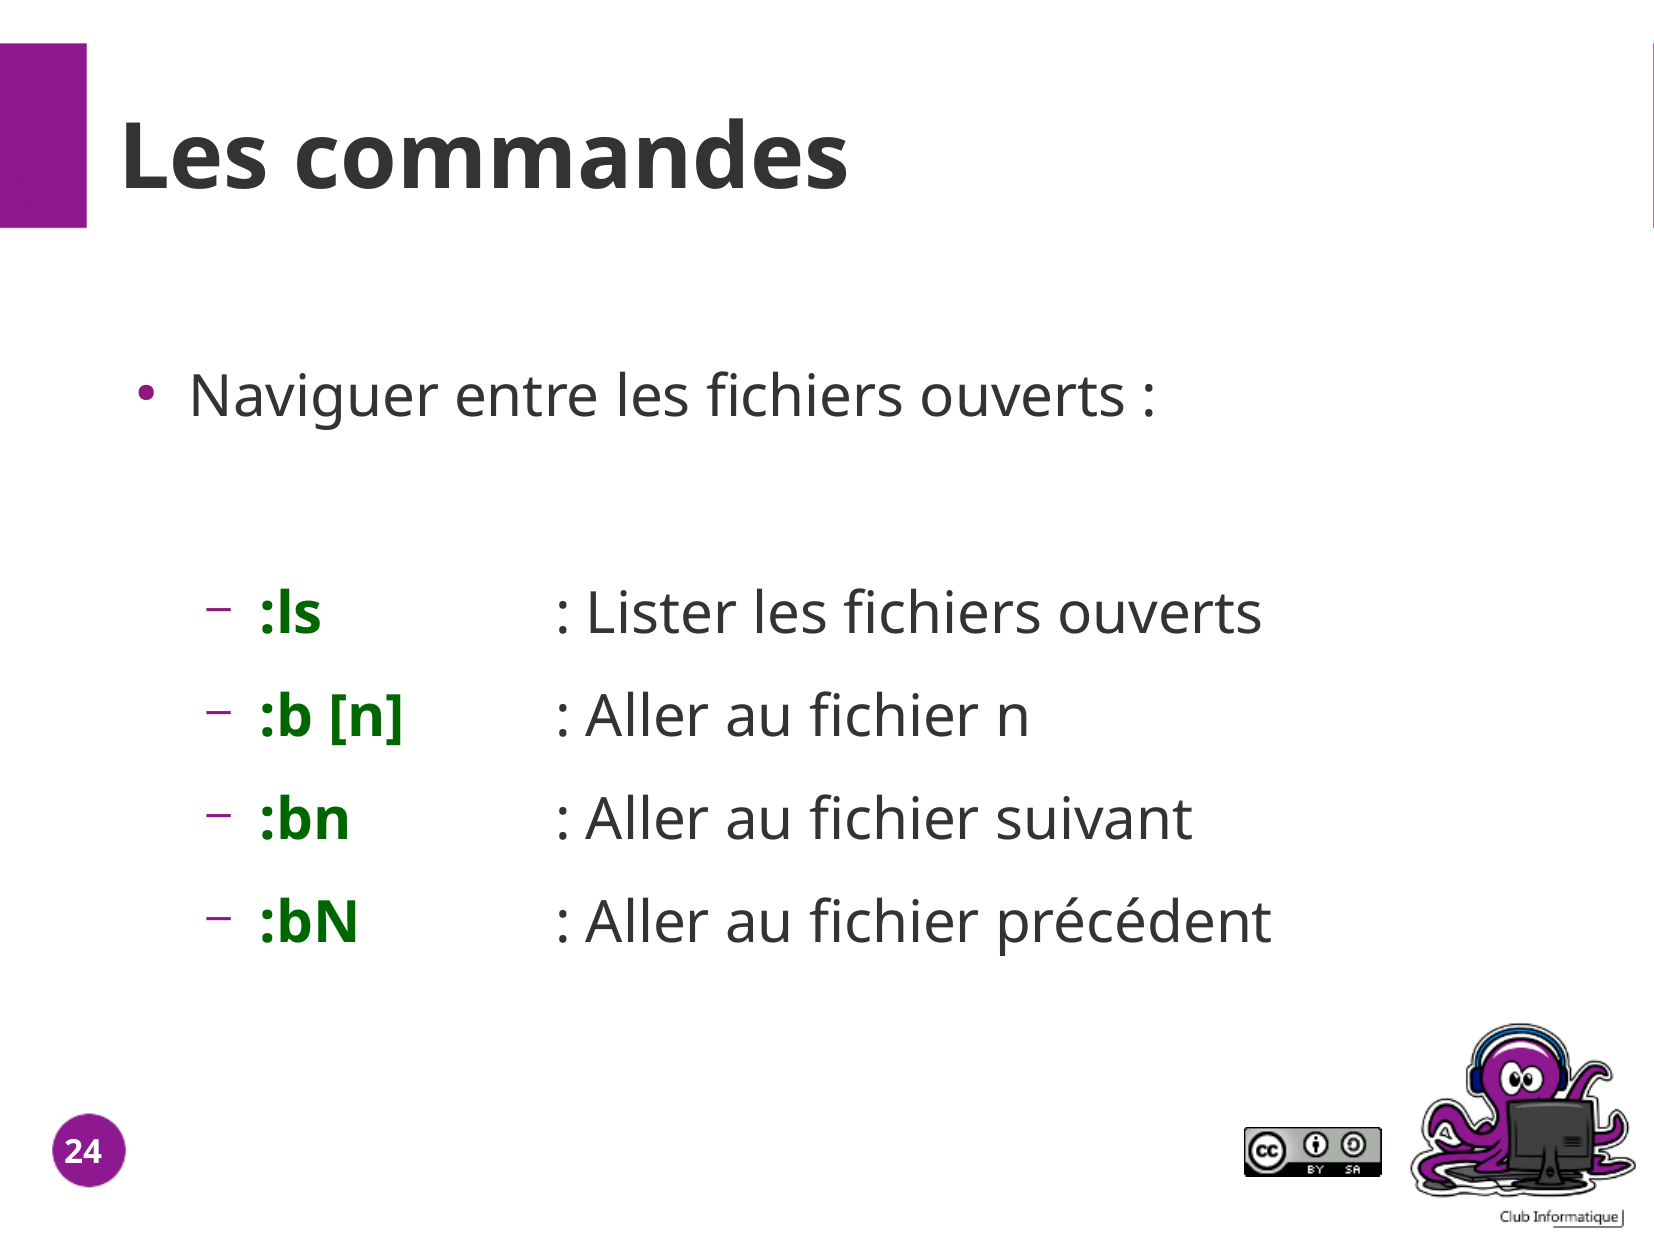

# Les commandes
Naviguer entre les fichiers ouverts :
:ls		 		: Lister les fichiers ouverts
:b [n] 	 	: Aller au fichier n
:bn 		 	: Aller au fichier suivant
:bN		 	: Aller au fichier précédent
24